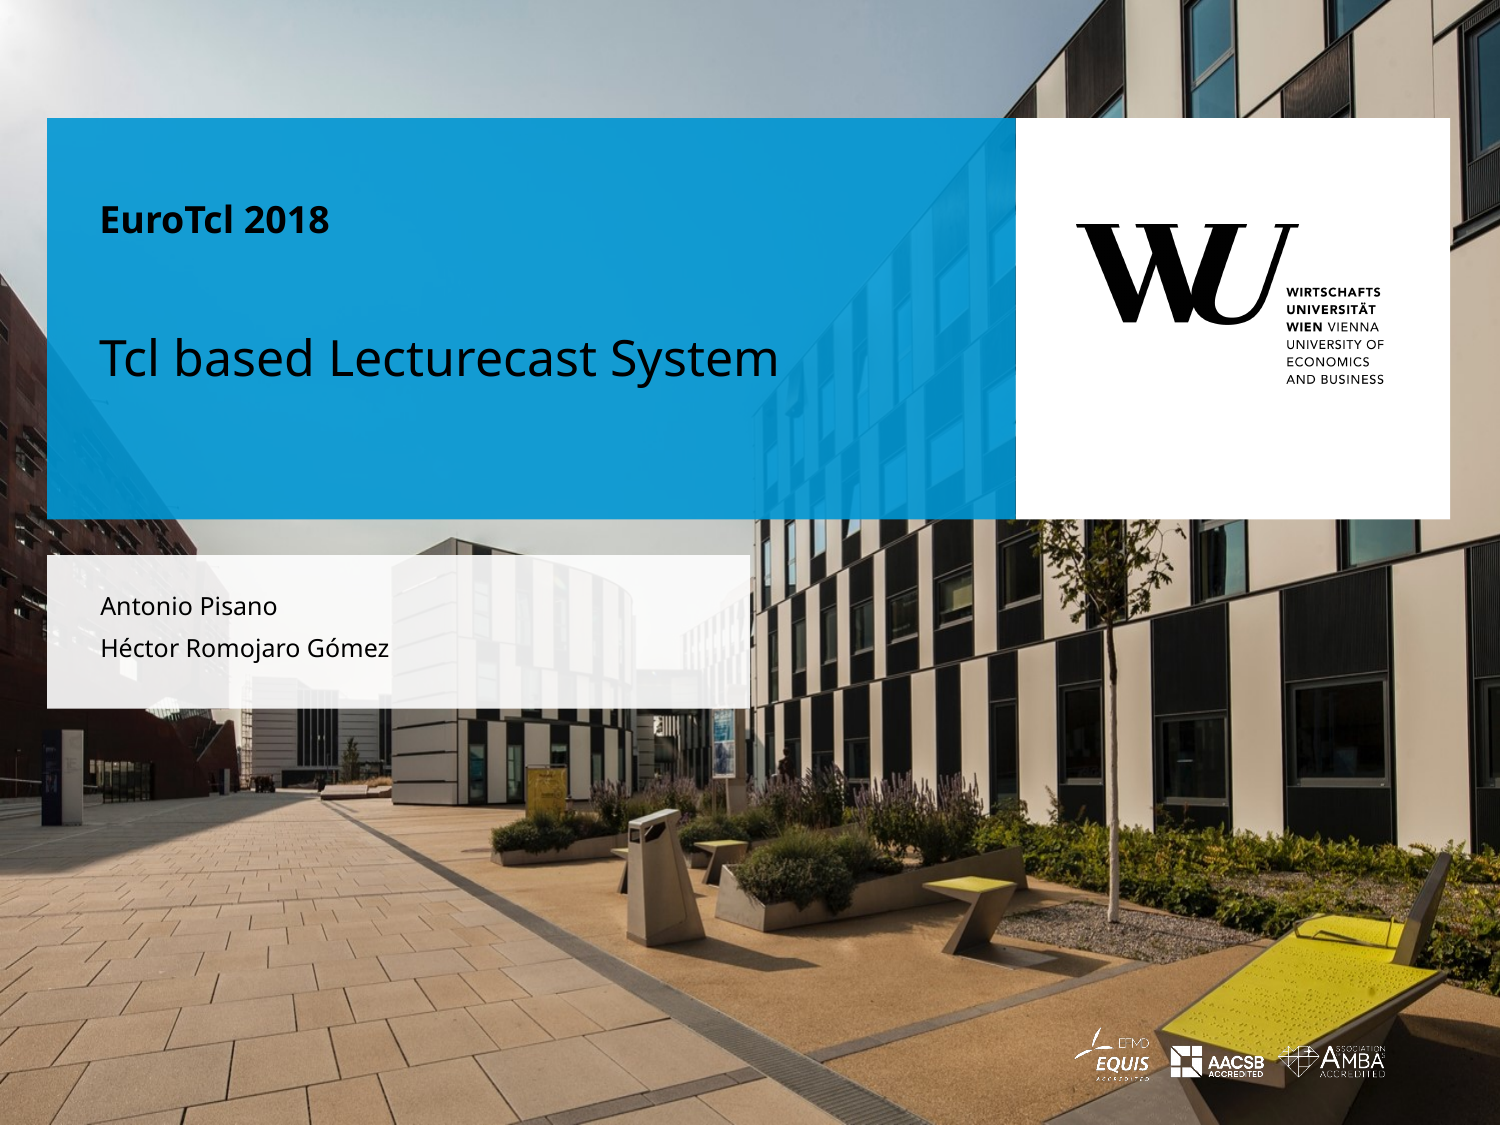

EuroTcl 2018
# Tcl based Lecturecast System
Antonio Pisano
Héctor Romojaro Gómez